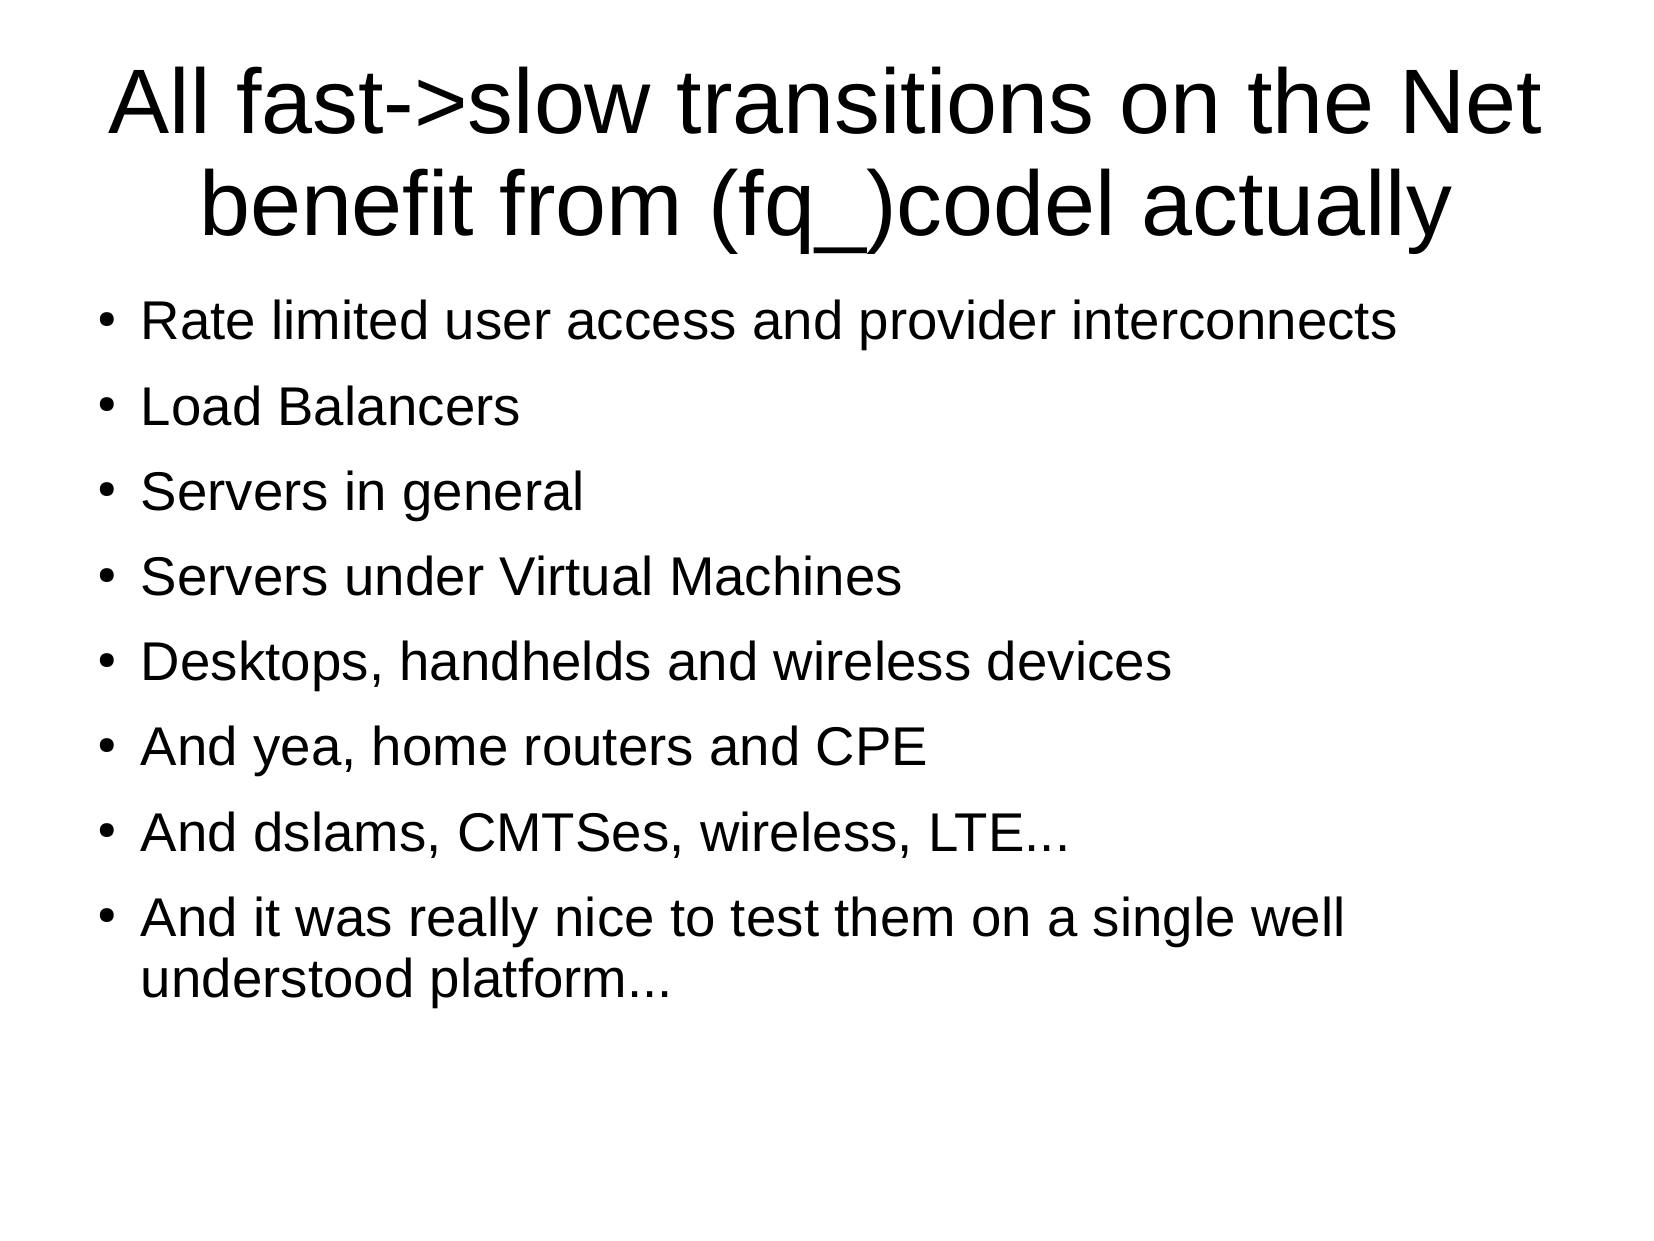

# All fast->slow transitions on the Net benefit from (fq_)codel actually
Rate limited user access and provider interconnects
Load Balancers
Servers in general
Servers under Virtual Machines
Desktops, handhelds and wireless devices
And yea, home routers and CPE
And dslams, CMTSes, wireless, LTE...
And it was really nice to test them on a single well understood platform...